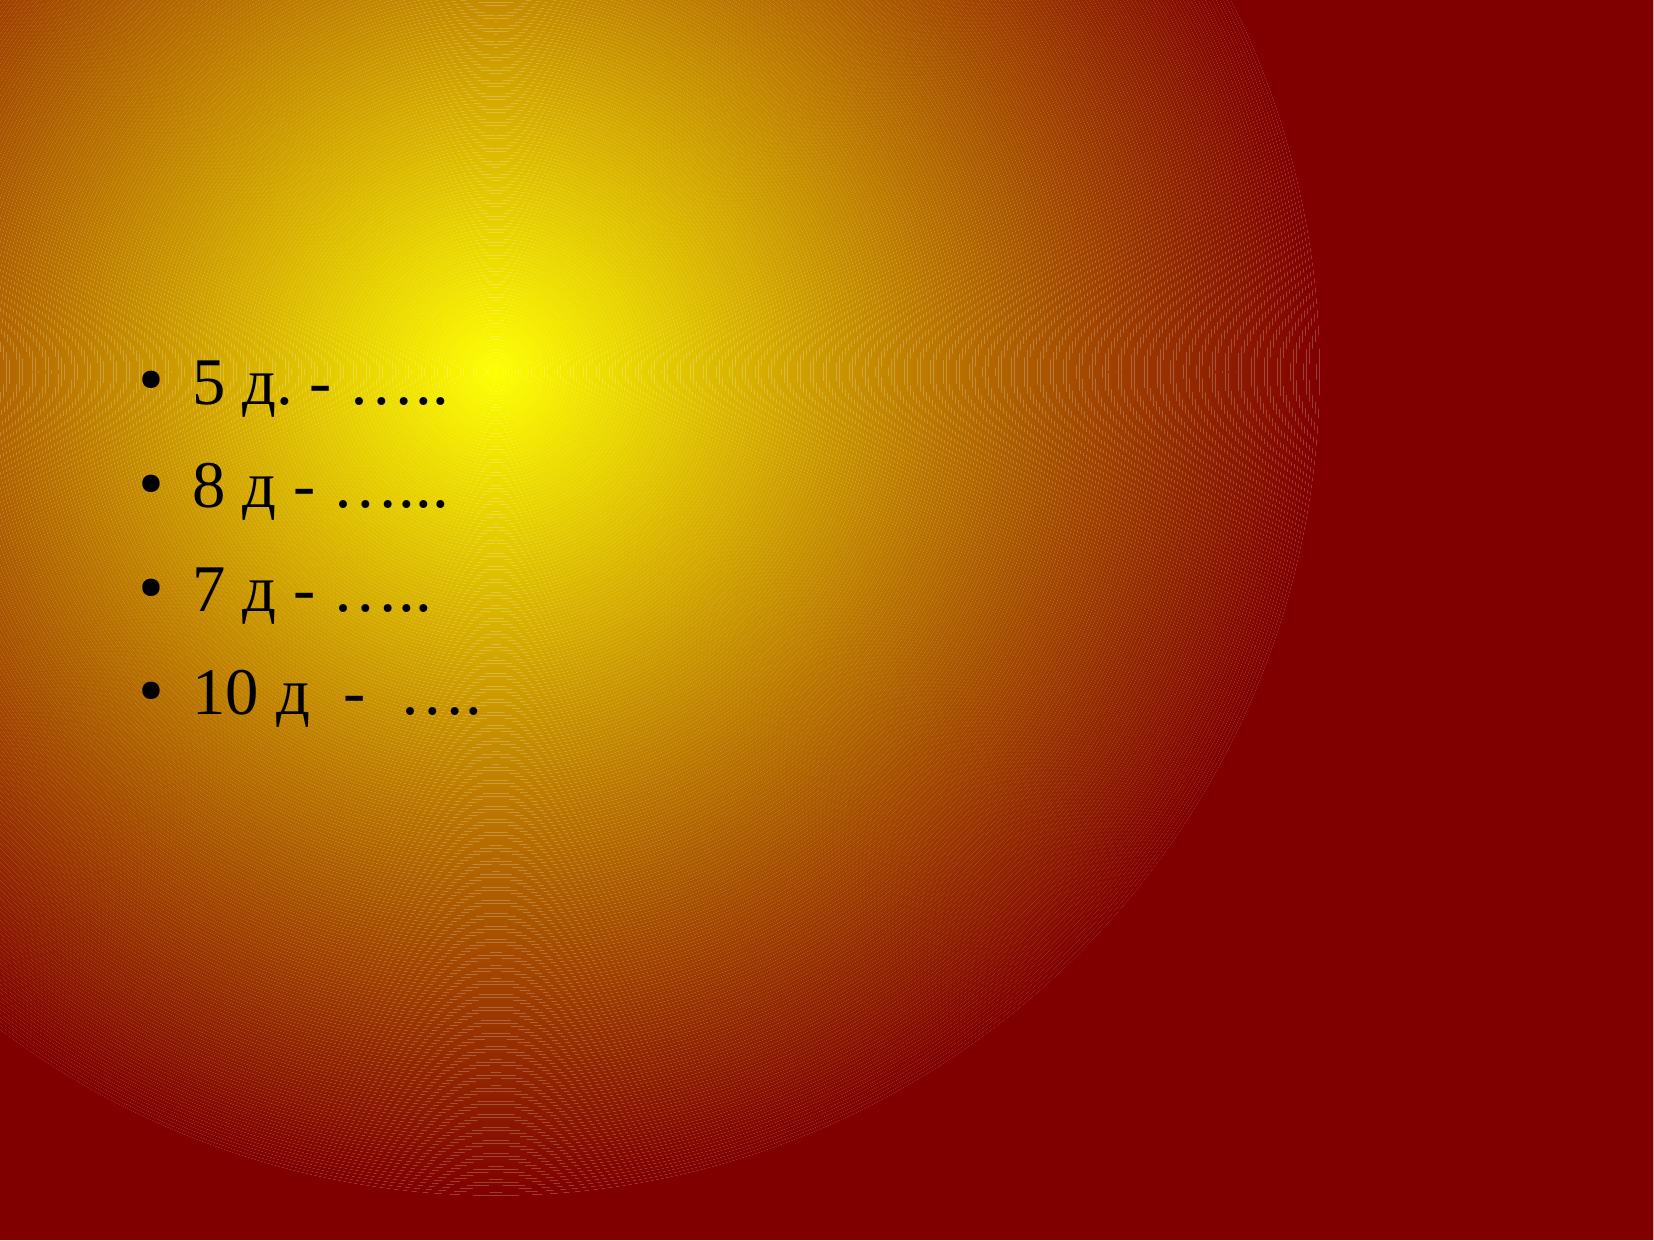

#
5 д. - …..
8 д - …...
7 д - …..
10 д - ….